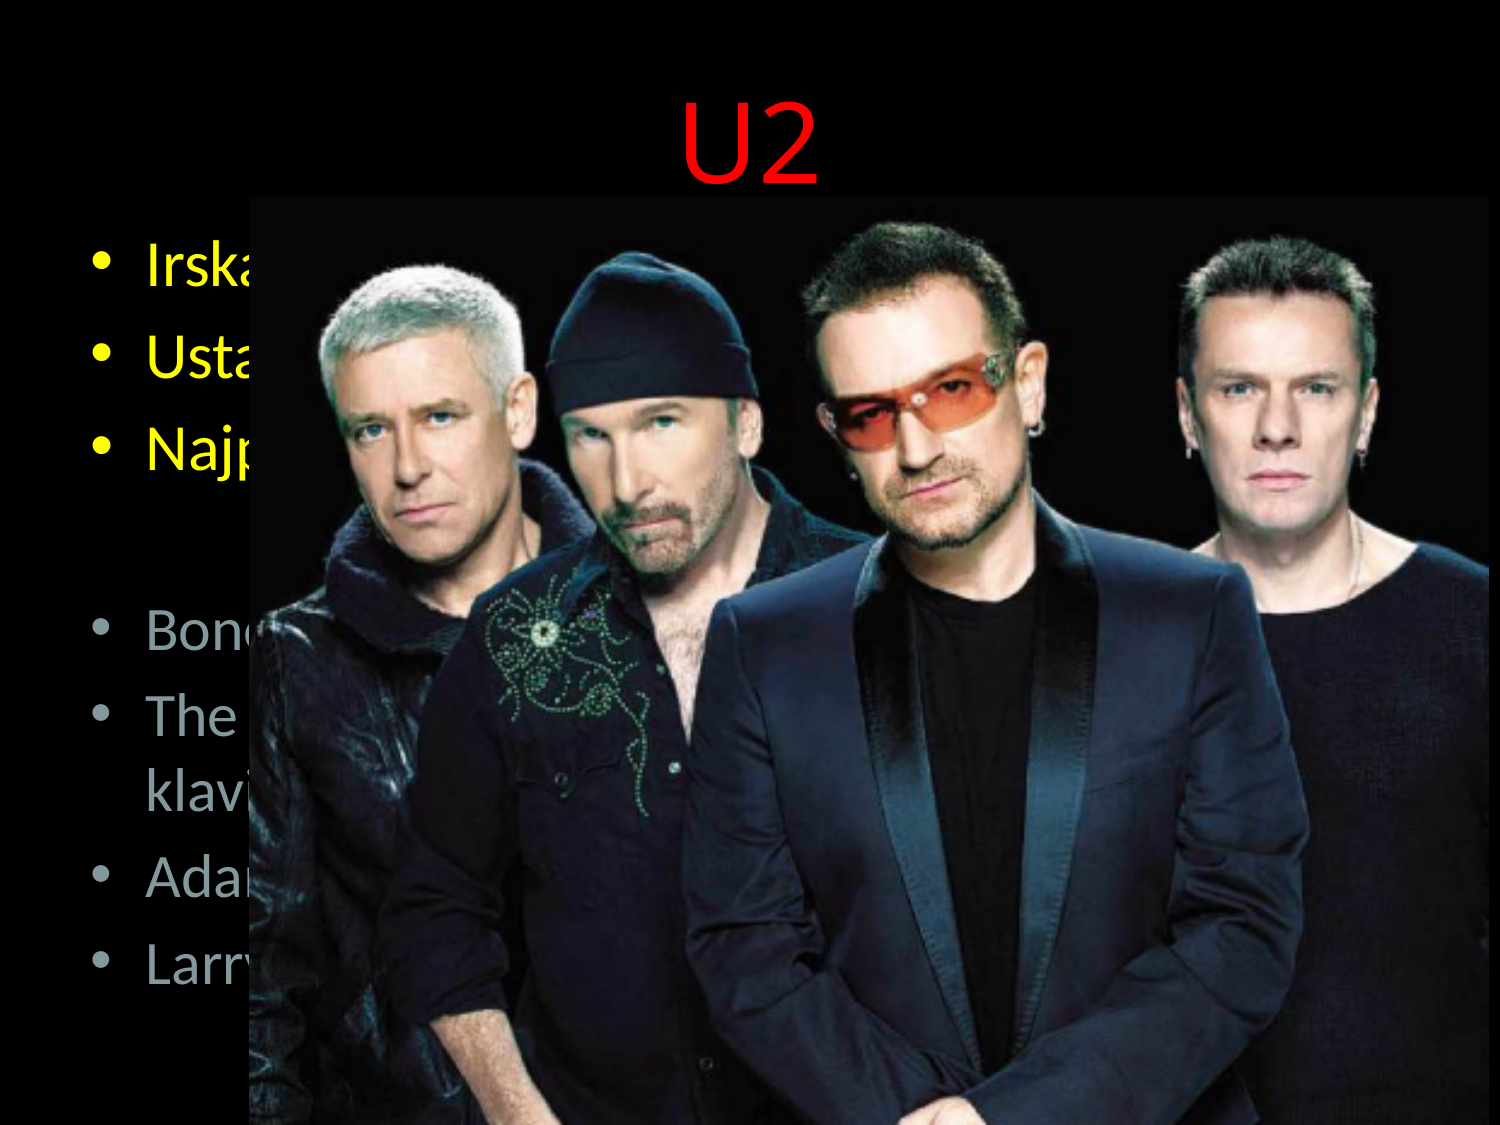

# U2
Irska skupina.
Ustanovljena v Dublinu.
Najpopularnejša skupina v 80-tih letih.
Bono (Paul David Hewson) - vokal
The Edge (David Howell Evans) - kitara in klaviature
Adam Clayton - bas kitara
Larry Mullen, Ml. – bobni